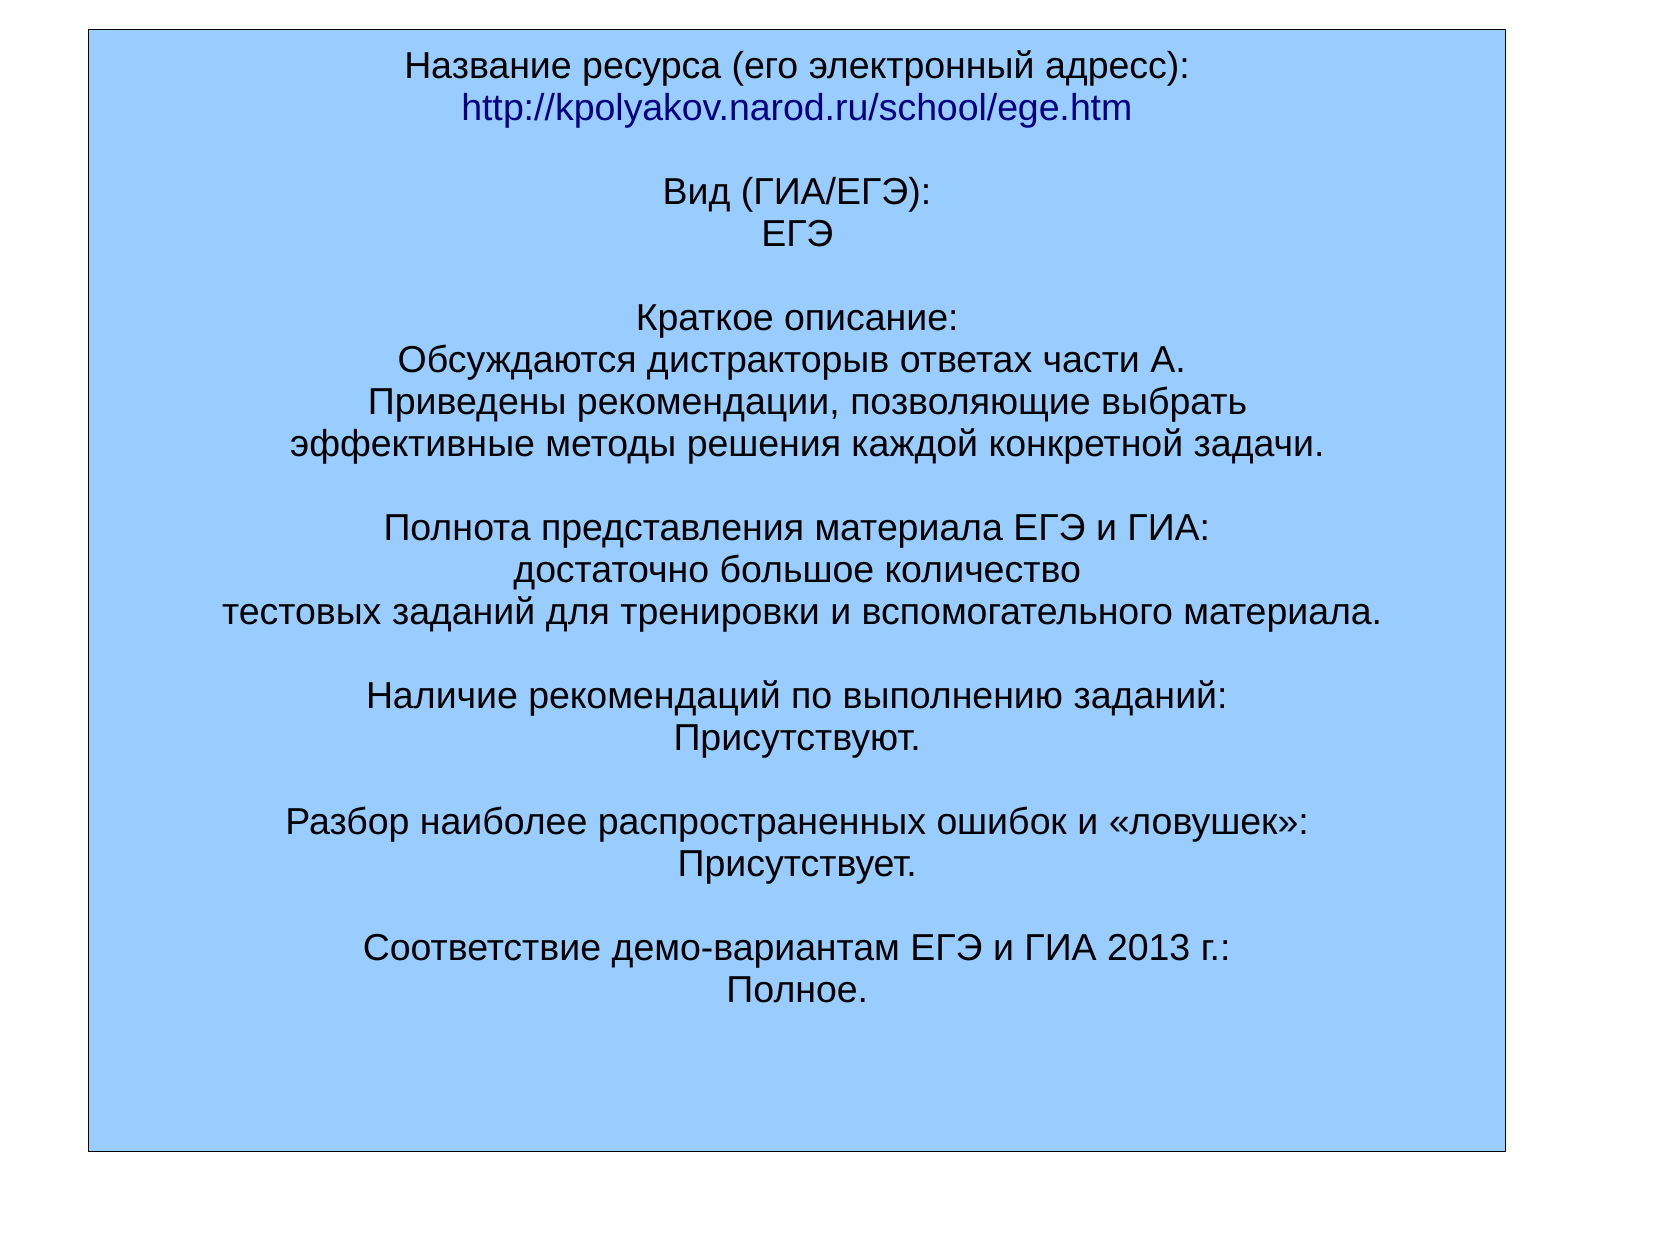

Название ресурса (его электронный адресс):
http://kpolyakov.narod.ru/school/ege.htm
Вид (ГИА/ЕГЭ):
ЕГЭ
Краткое описание:
Обсуждаются дистракторыв ответах части А.
 Приведены рекомендации, позволяющие выбрать
 эффективные методы решения каждой конкретной задачи.
Полнота представления материала ЕГЭ и ГИА:
достаточно большое количество
 тестовых заданий для тренировки и вспомогательного материала.
Наличие рекомендаций по выполнению заданий:
Присутствуют.
Разбор наиболее распространенных ошибок и «ловушек»:
Присутствует.
Соответствие демо-вариантам ЕГЭ и ГИА 2013 г.:
Полное.